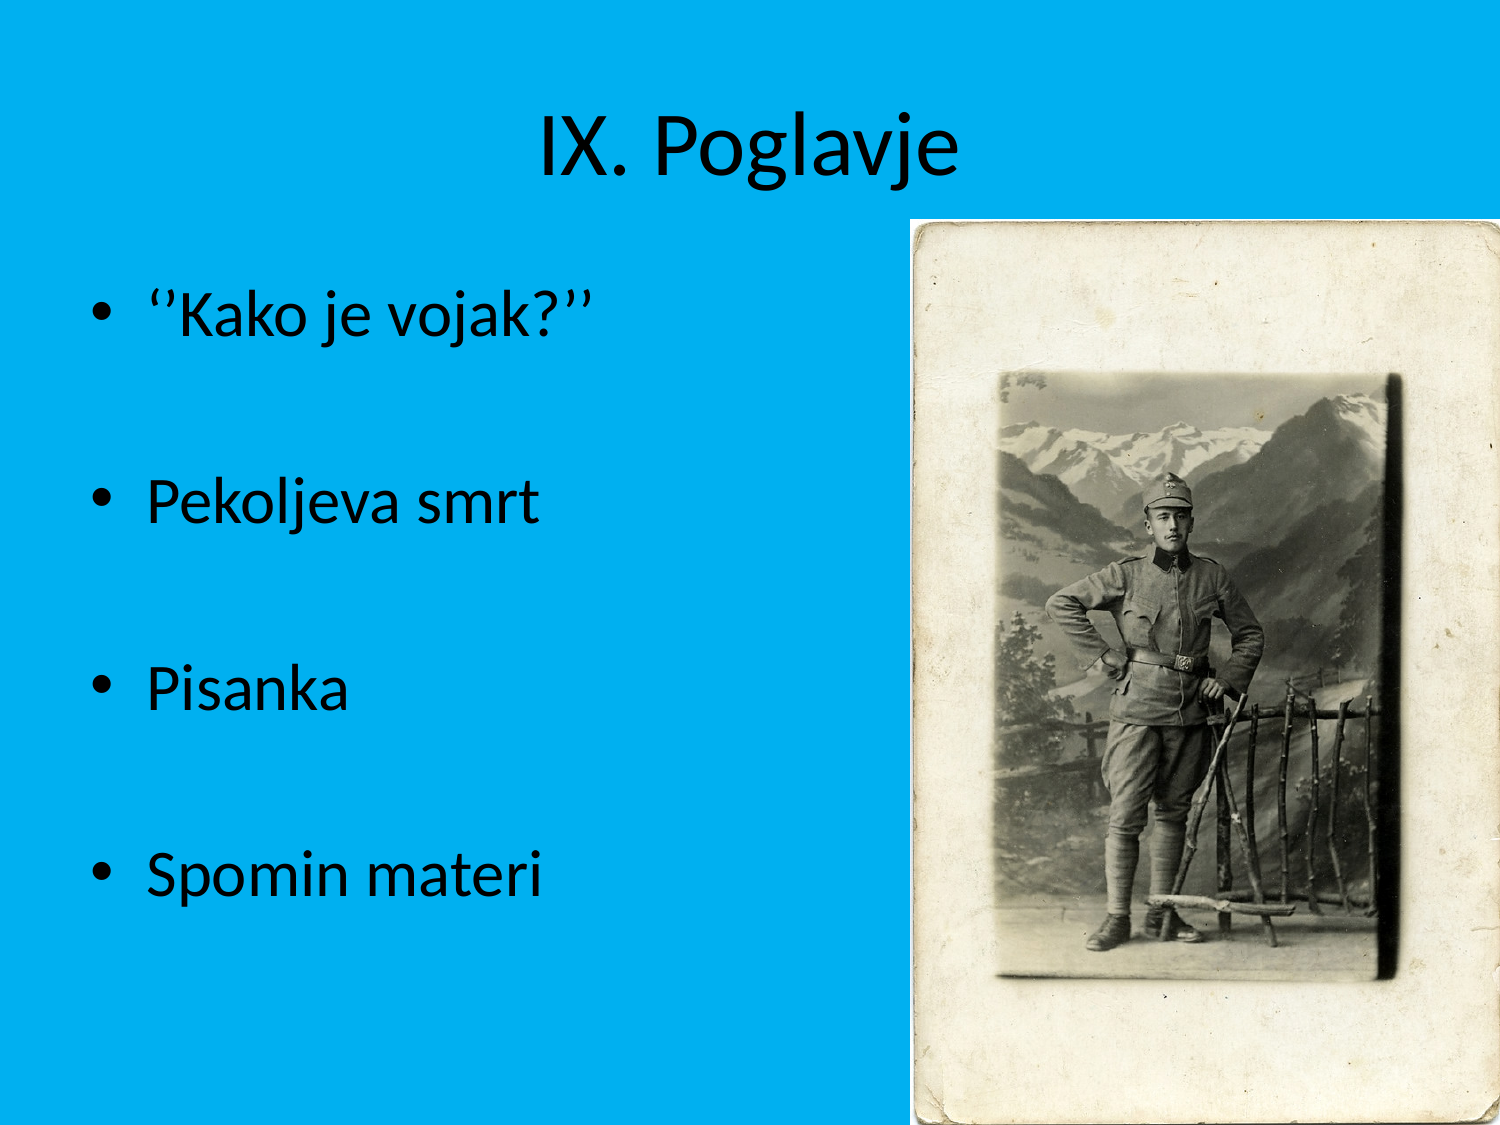

# IX. Poglavje
‘’Kako je vojak?’’
Pekoljeva smrt
Pisanka
Spomin materi